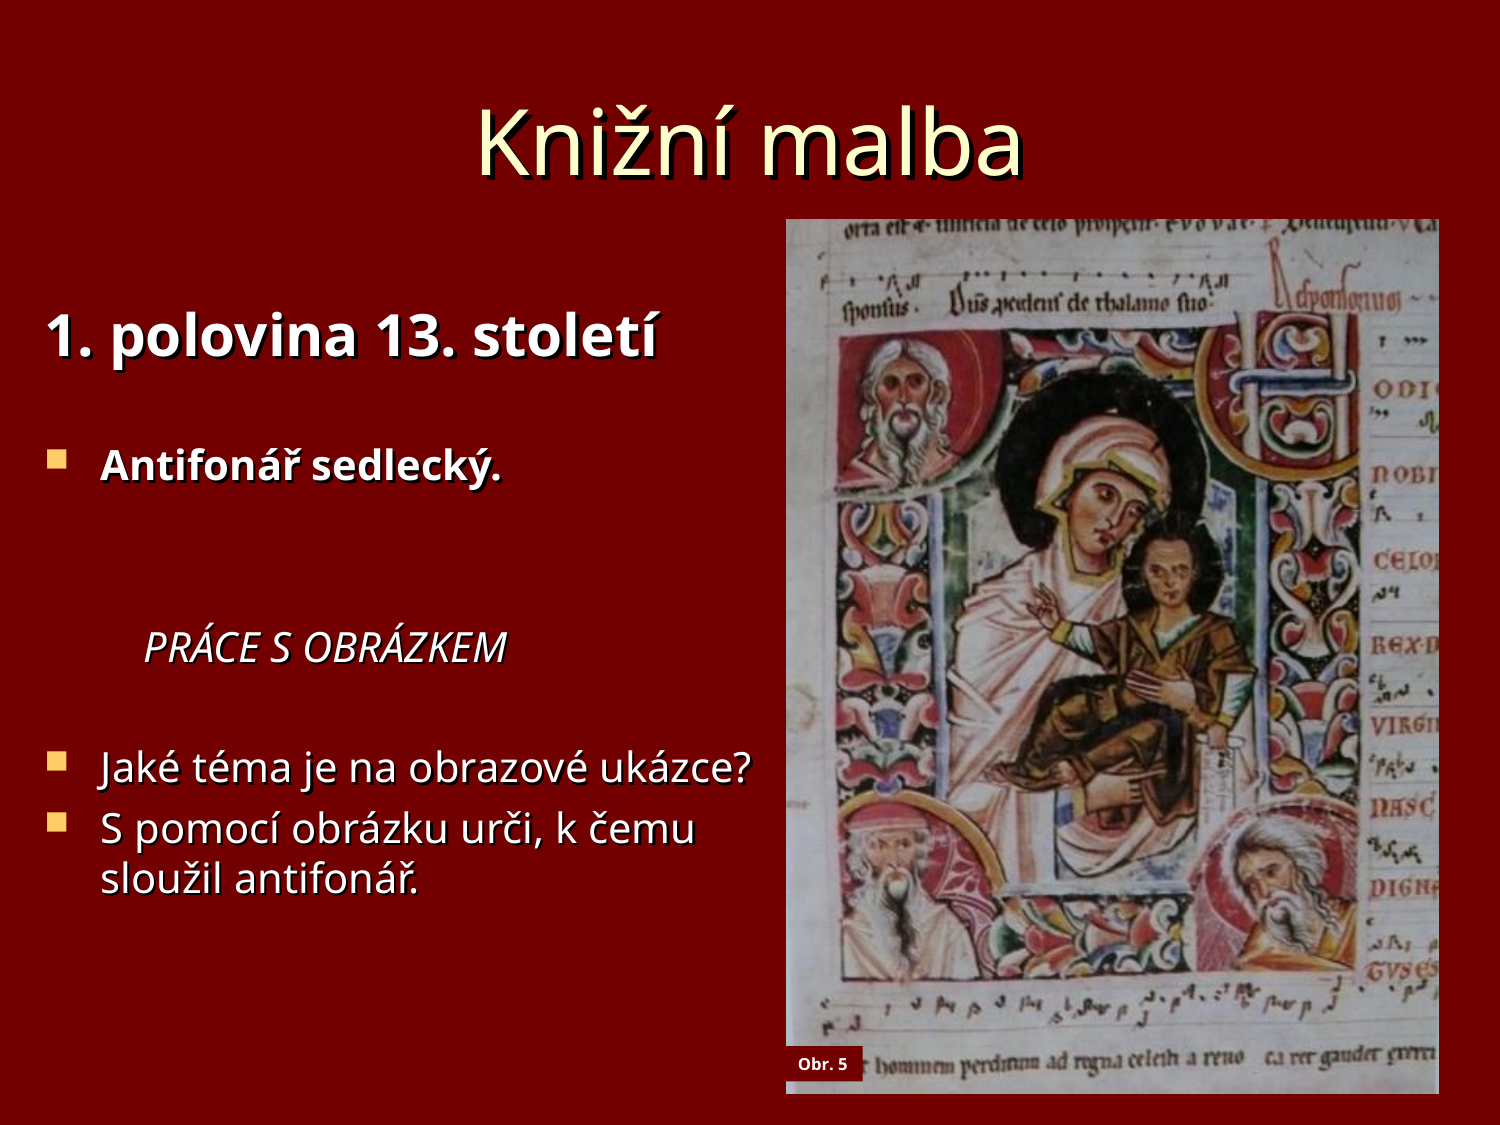

# Knižní malba
1. polovina 13. století
Antifonář sedlecký.
	 PRÁCE S OBRÁZKEM
Jaké téma je na obrazové ukázce?
S pomocí obrázku urči, k čemu sloužil antifonář.
Obr. 5